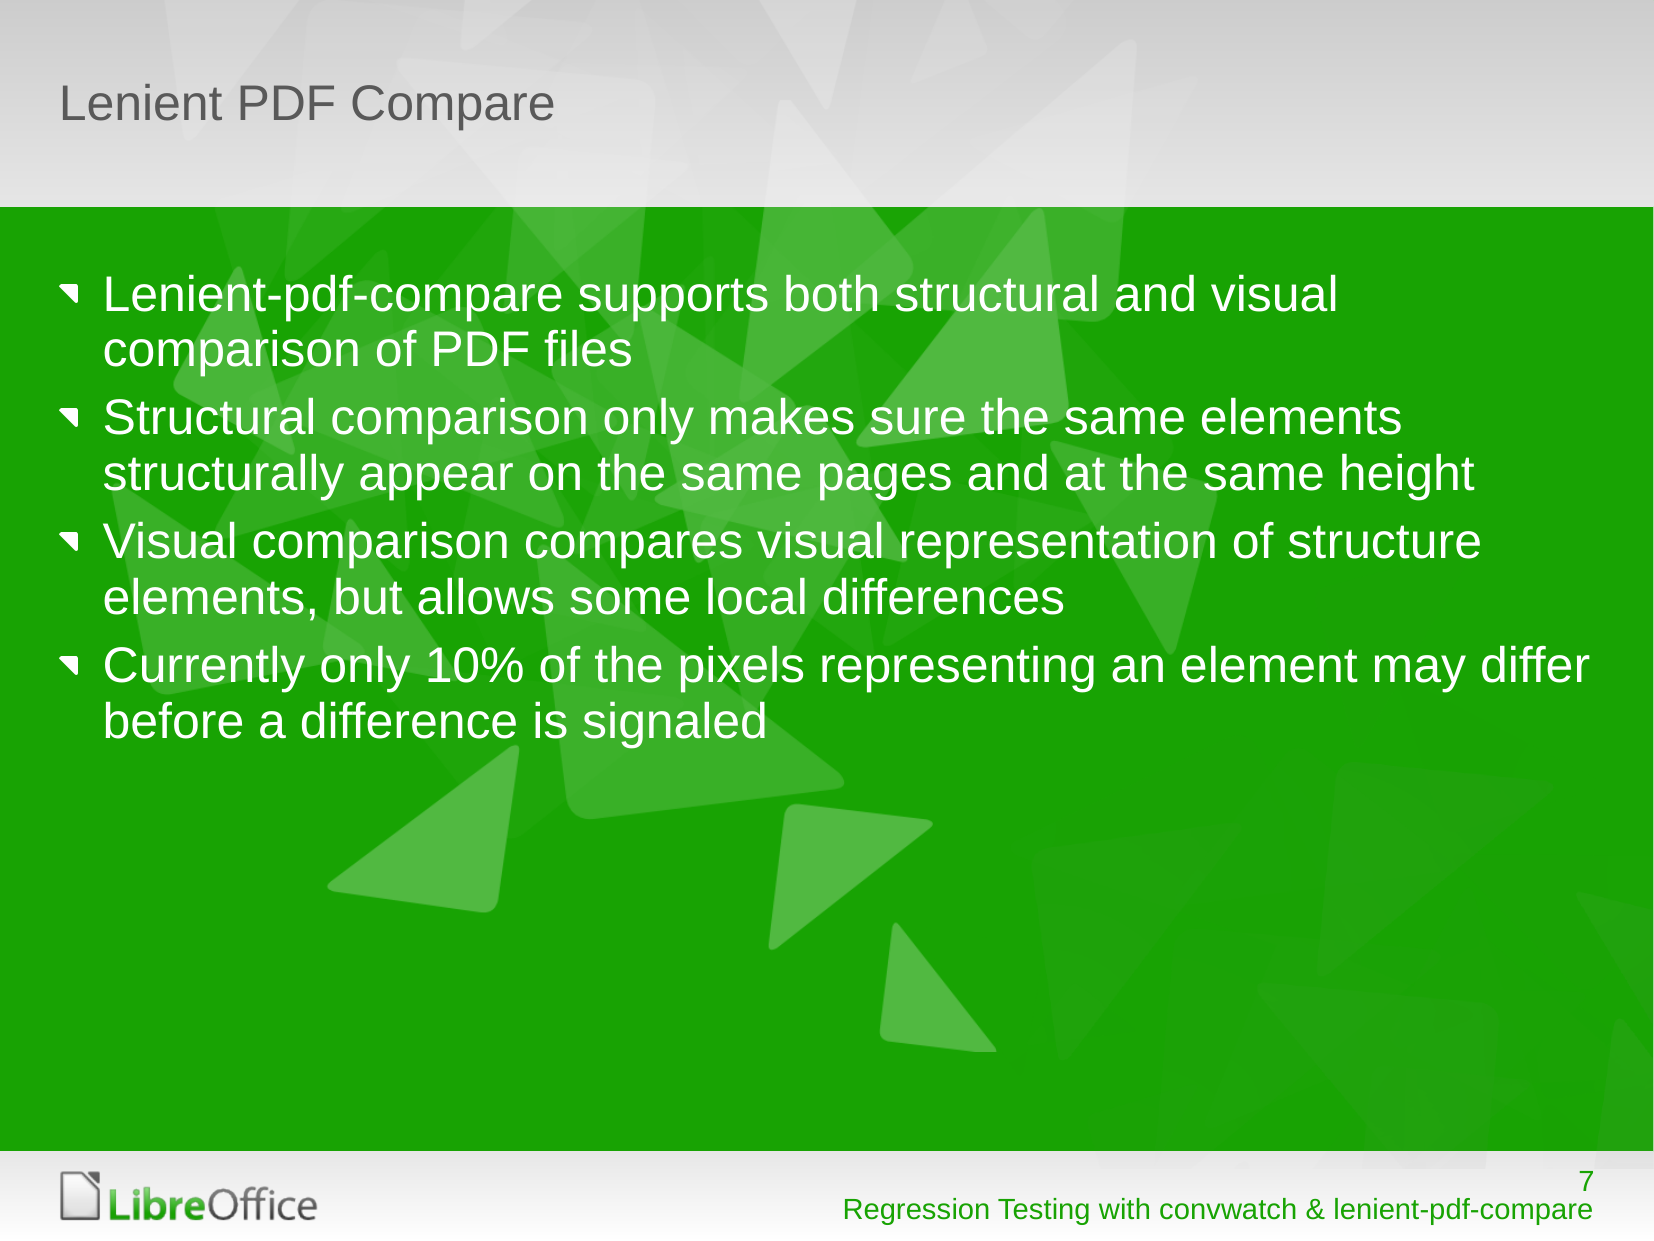

# Lenient PDF Compare
Lenient-pdf-compare supports both structural and visual comparison of PDF files
Structural comparison only makes sure the same elements structurally appear on the same pages and at the same height
Visual comparison compares visual representation of structure elements, but allows some local differences
Currently only 10% of the pixels representing an element may differ before a difference is signaled
7
Regression Testing with convwatch & lenient-pdf-compare